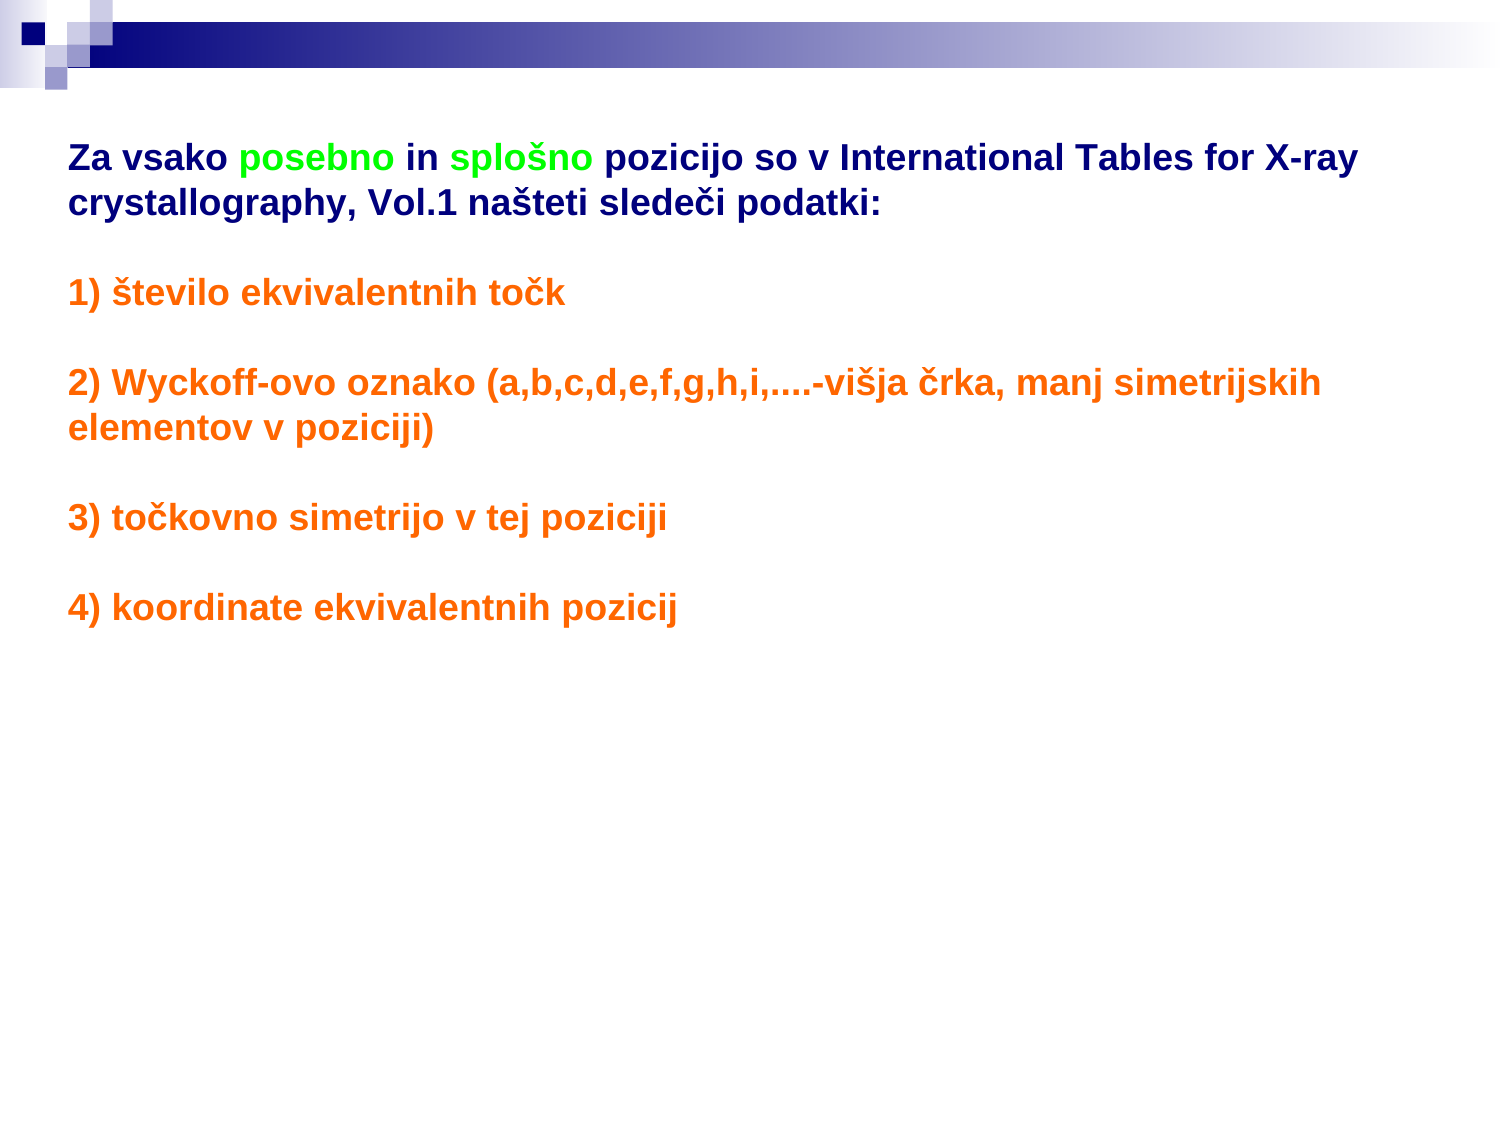

Za vsako posebno in splošno pozicijo so v International Tables for X-ray crystallography, Vol.1 našteti sledeči podatki:
1) število ekvivalentnih točk
2) Wyckoff-ovo oznako (a,b,c,d,e,f,g,h,i,....-višja črka, manj simetrijskih elementov v poziciji)
3) točkovno simetrijo v tej poziciji
4) koordinate ekvivalentnih pozicij